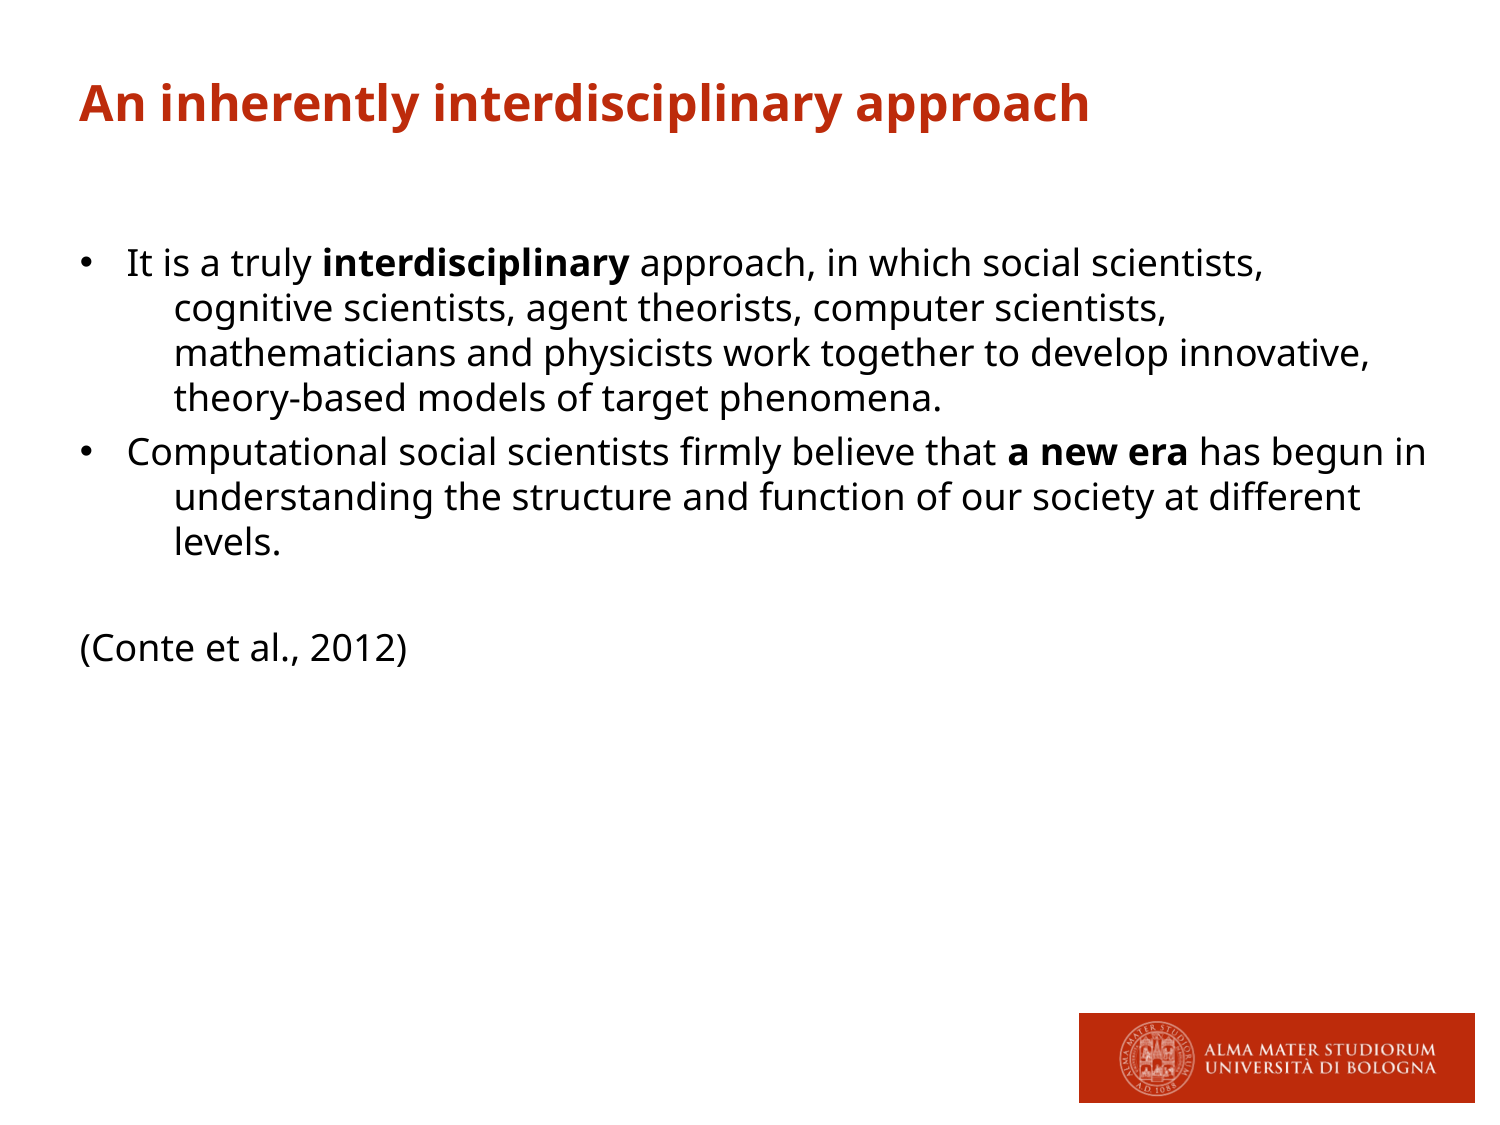

# An inherently interdisciplinary approach
It is a truly interdisciplinary approach, in which social scientists, cognitive scientists, agent theorists, computer scientists, mathematicians and physicists work together to develop innovative, theory-based models of target phenomena.
Computational social scientists firmly believe that a new era has begun in understanding the structure and function of our society at different levels.
(Conte et al., 2012)